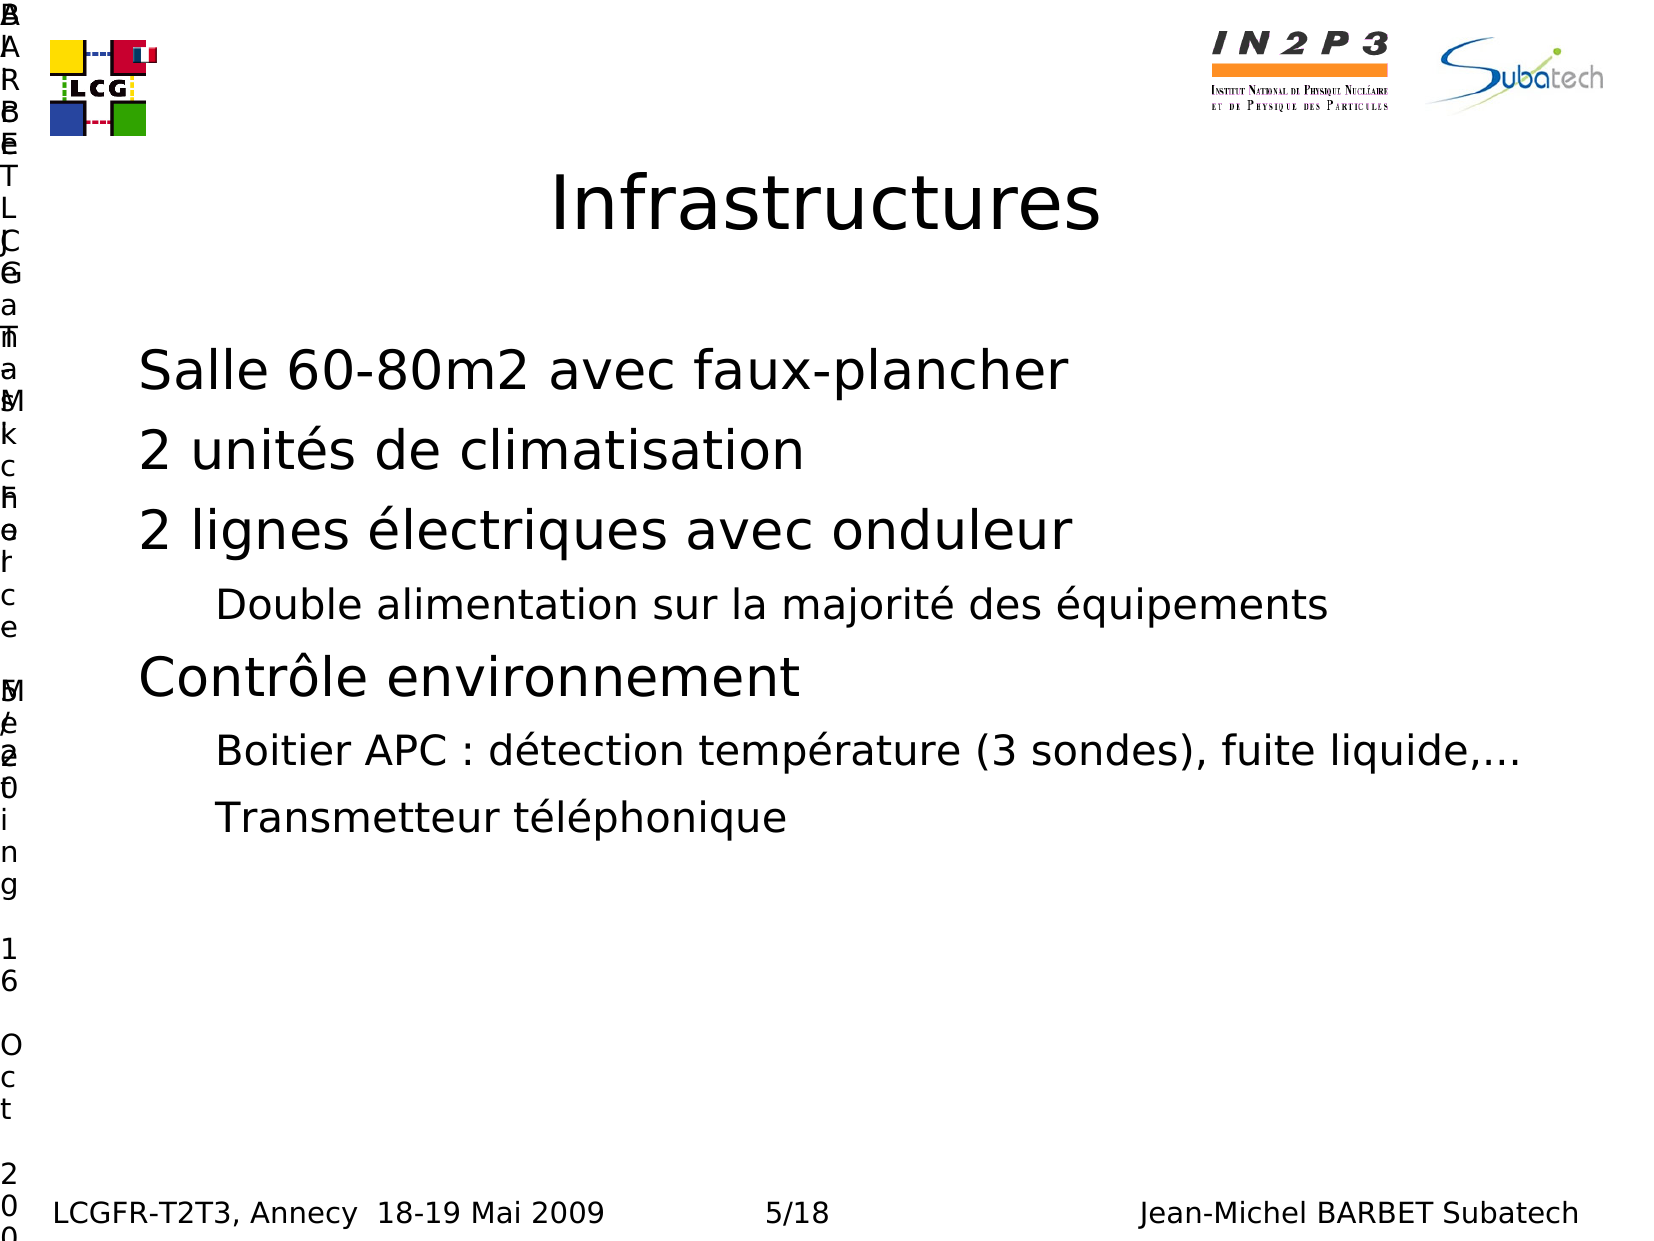

# Infrastructures
Salle 60-80m2 avec faux-plancher
2 unités de climatisation
2 lignes électriques avec onduleur
Double alimentation sur la majorité des équipements
Contrôle environnement
Boitier APC : détection température (3 sondes), fuite liquide,...
Transmetteur téléphonique